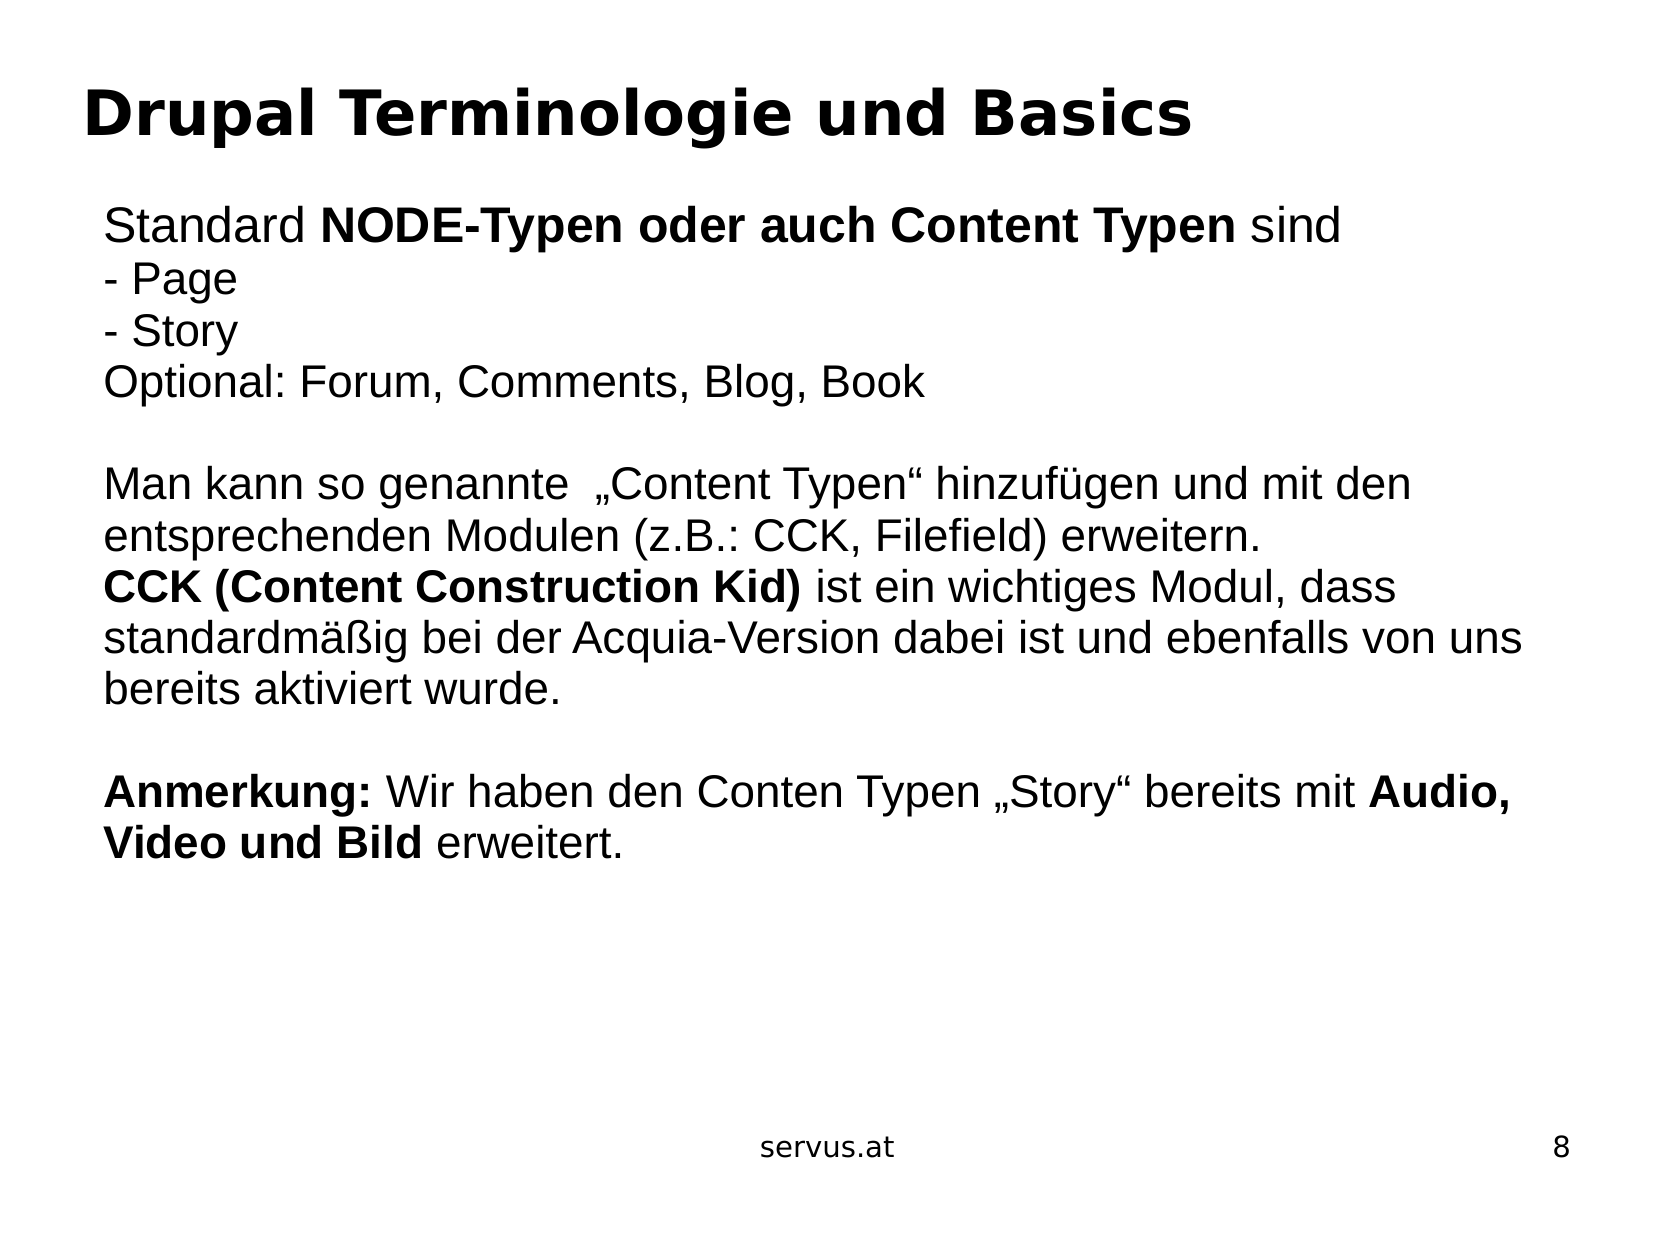

# Drupal Terminologie und Basics
Standard NODE-Typen oder auch Content Typen sind
- Page
- Story
Optional: Forum, Comments, Blog, Book
Man kann so genannte „Content Typen“ hinzufügen und mit den entsprechenden Modulen (z.B.: CCK, Filefield) erweitern.
CCK (Content Construction Kid) ist ein wichtiges Modul, dass standardmäßig bei der Acquia-Version dabei ist und ebenfalls von uns bereits aktiviert wurde.
Anmerkung: Wir haben den Conten Typen „Story“ bereits mit Audio, Video und Bild erweitert.
servus.at
8